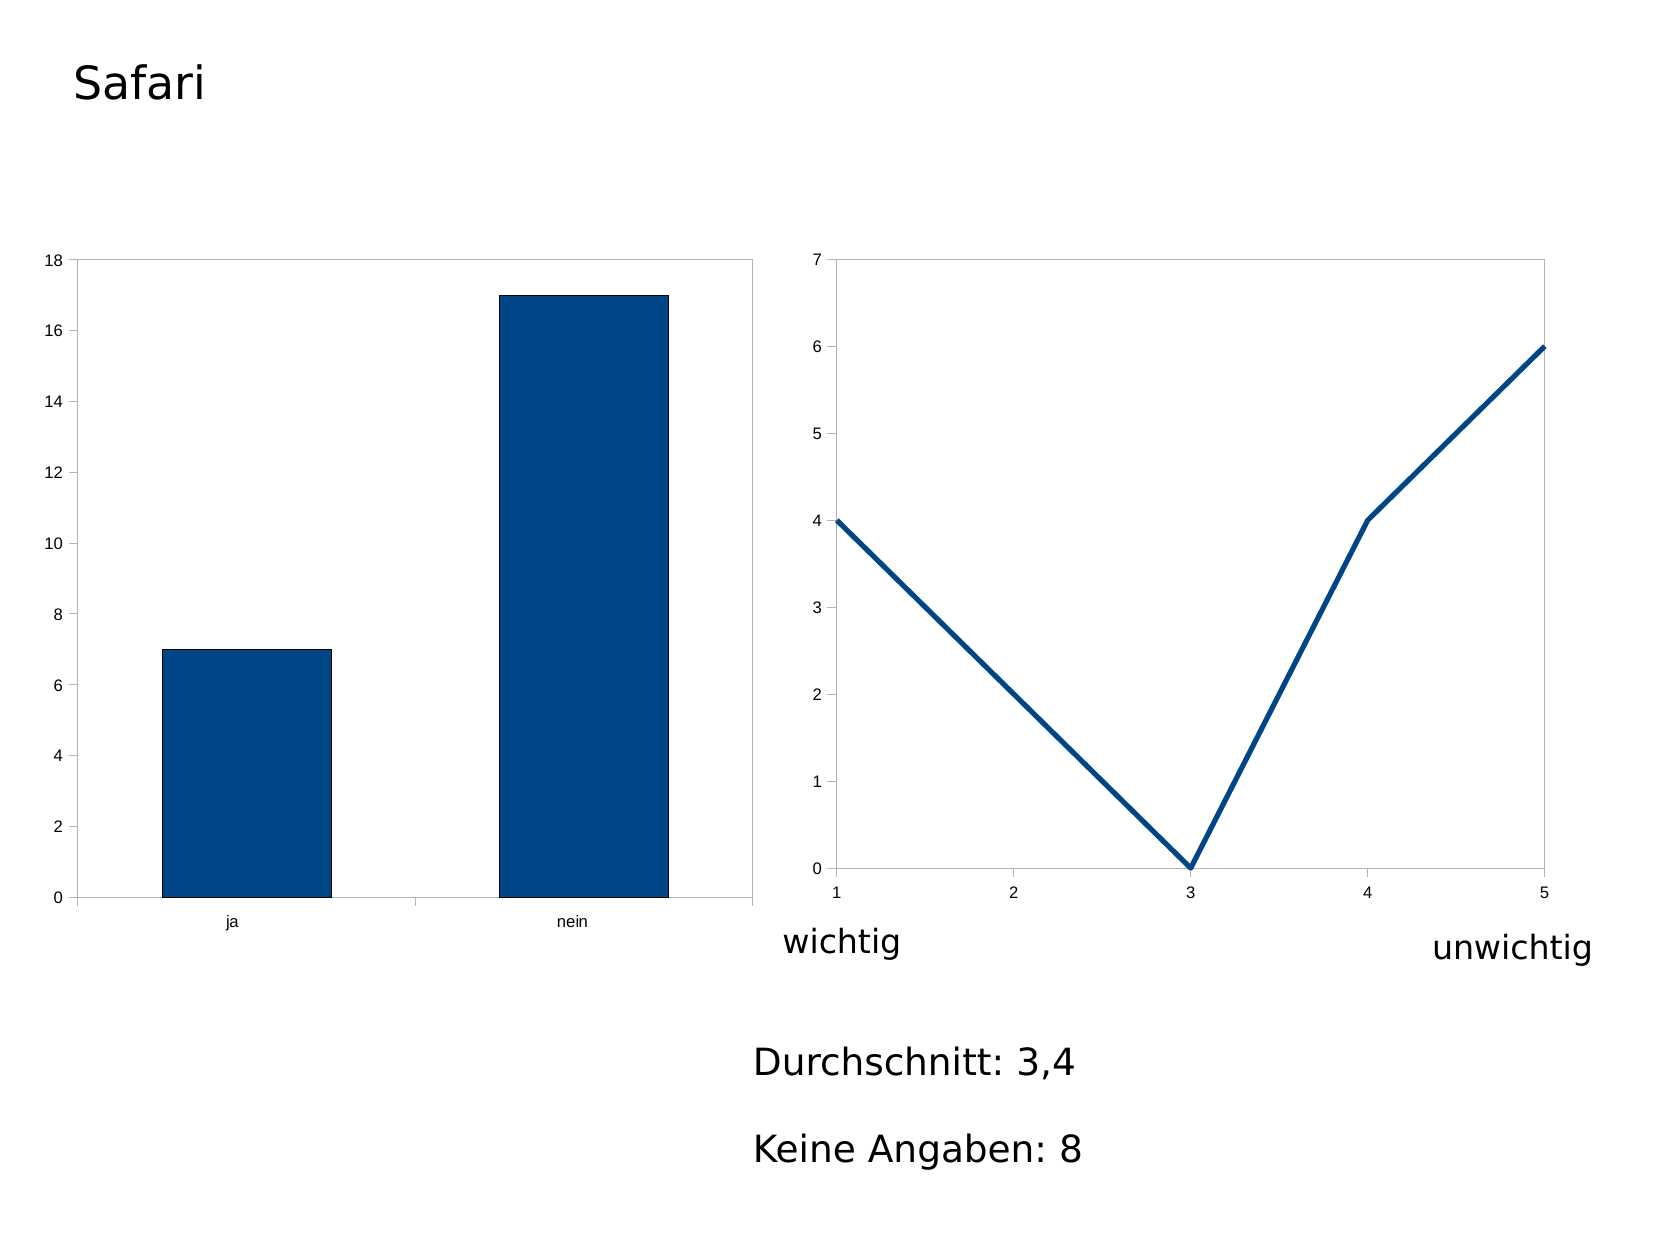

Safari
### Chart
| Category | Zeile 43 |
|---|---|
| ja | 7.0 |
| nein | 17.0 |
### Chart
| Category | Zeile 43 |
|---|---|
| 1 | 4.0 |
| 2 | 2.0 |
| 3 | 0.0 |
| 4 | 4.0 |
| 5 | 6.0 |wichtig
unwichtig
Durchschnitt: 3,4
Keine Angaben: 8